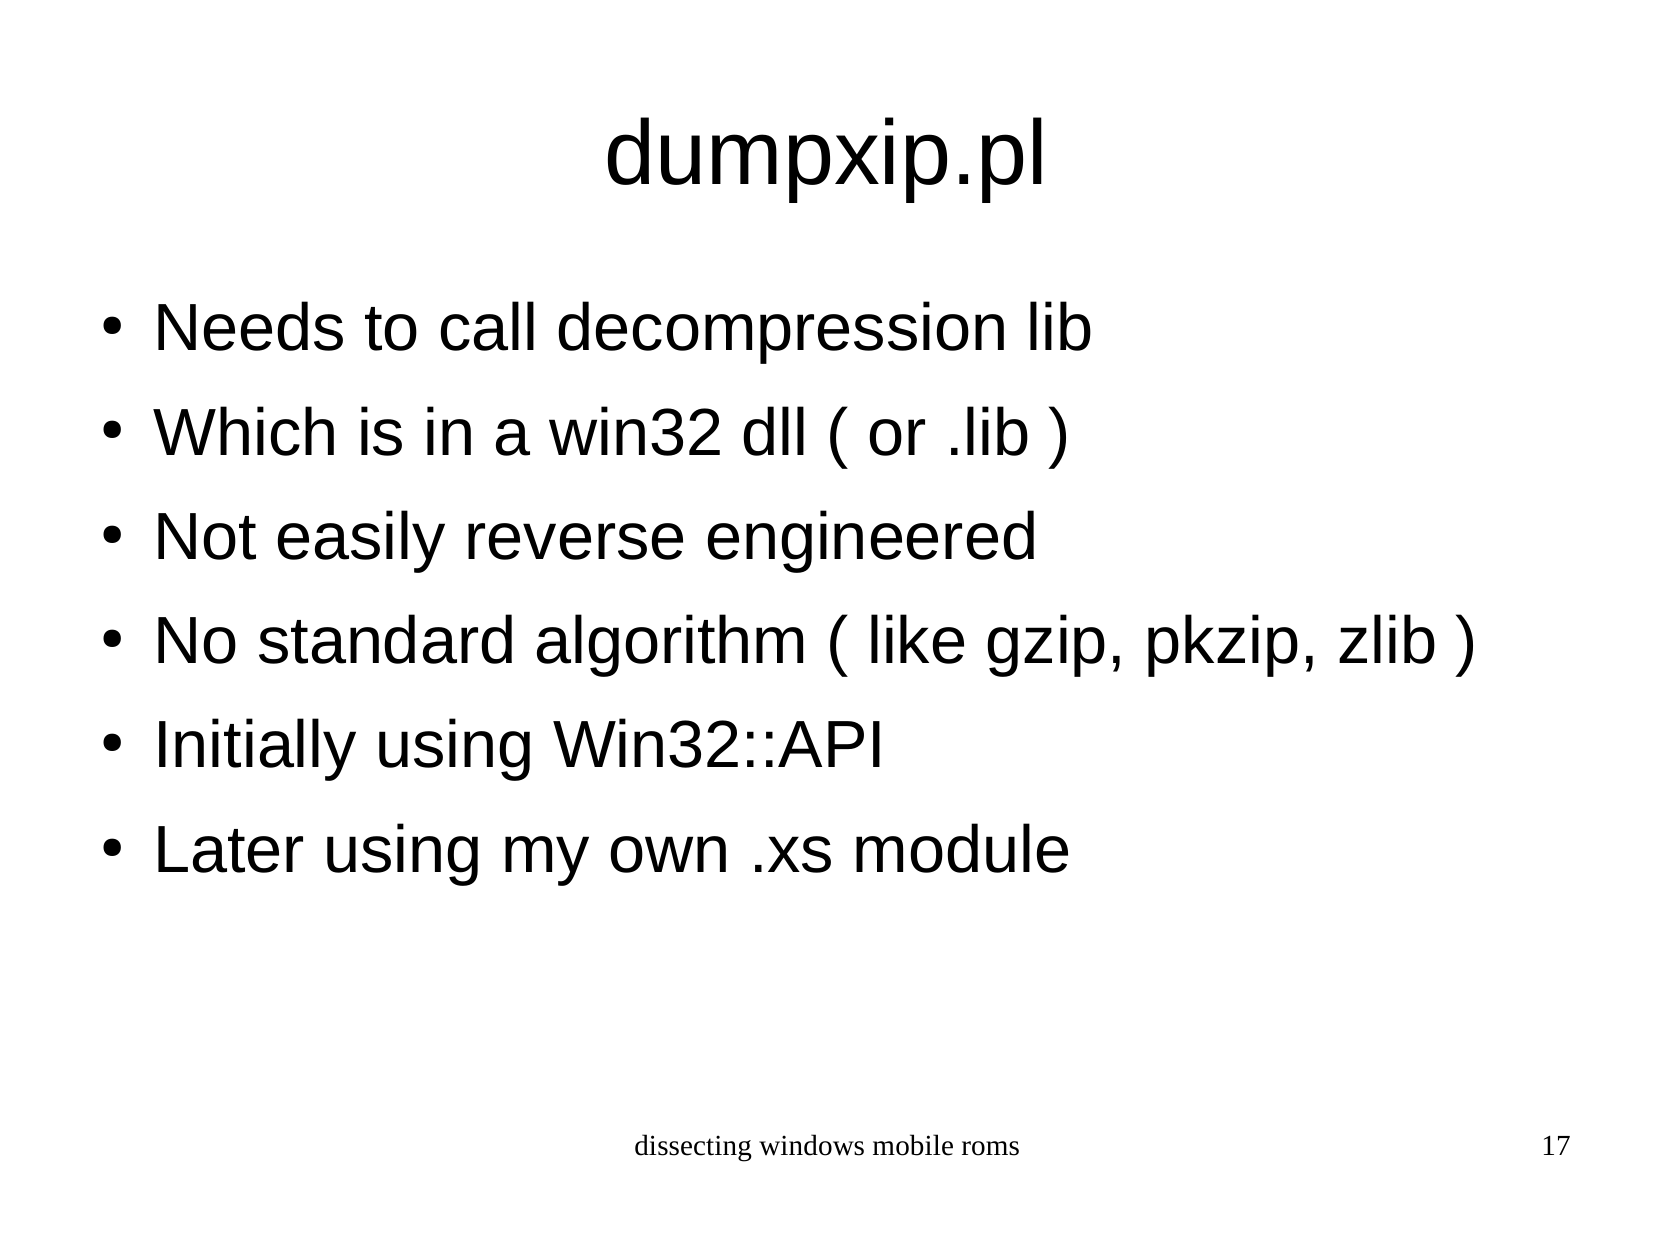

# dumpxip.pl
Needs to call decompression lib
Which is in a win32 dll ( or .lib )
Not easily reverse engineered
No standard algorithm ( like gzip, pkzip, zlib )
Initially using Win32::API
Later using my own .xs module
dissecting windows mobile roms
17